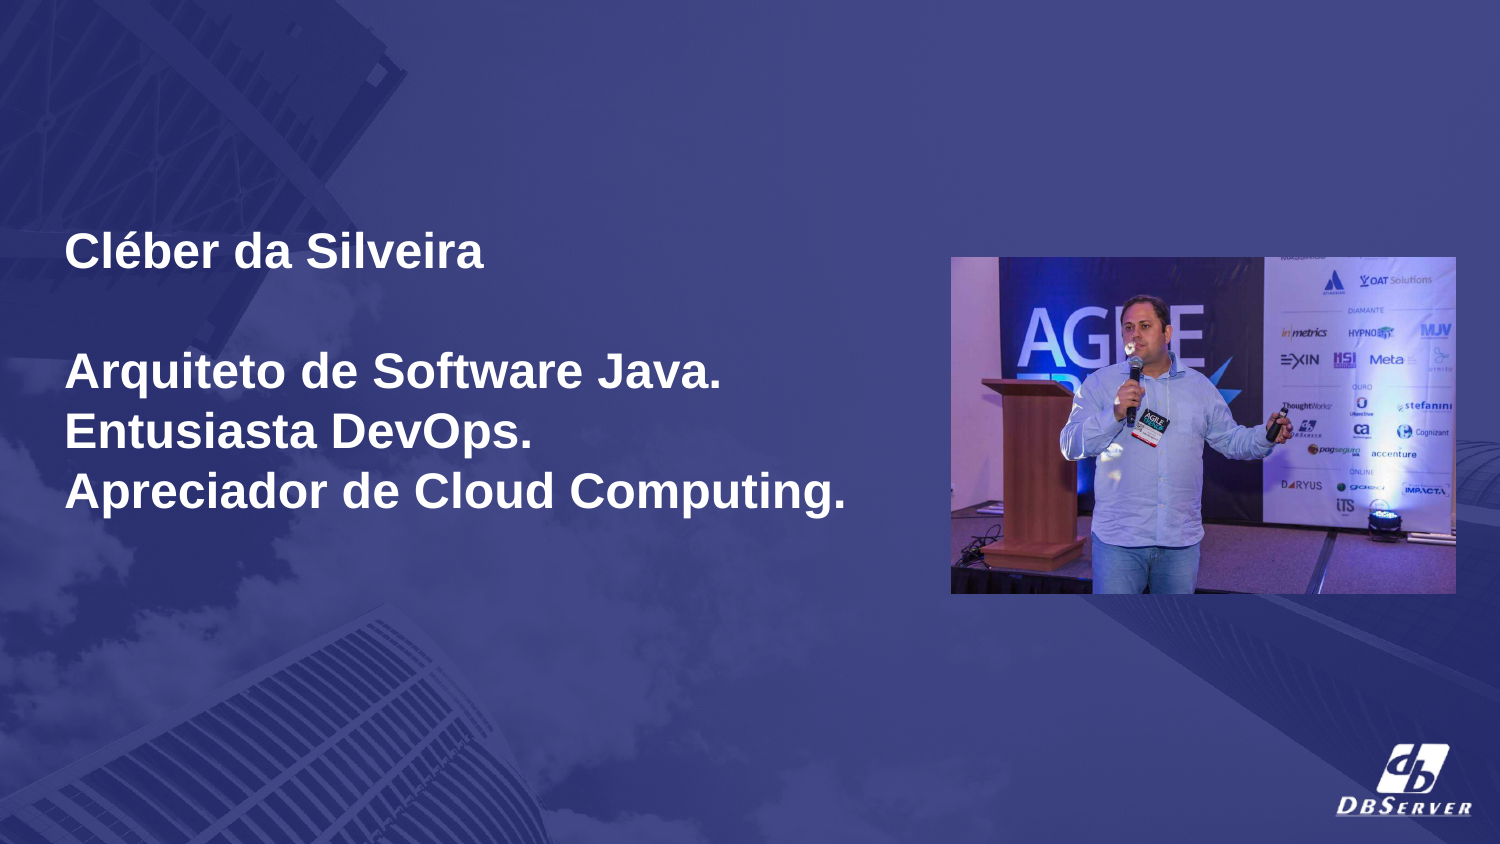

Cléber da Silveira
Arquiteto de Software Java.
Entusiasta DevOps.
Apreciador de Cloud Computing.